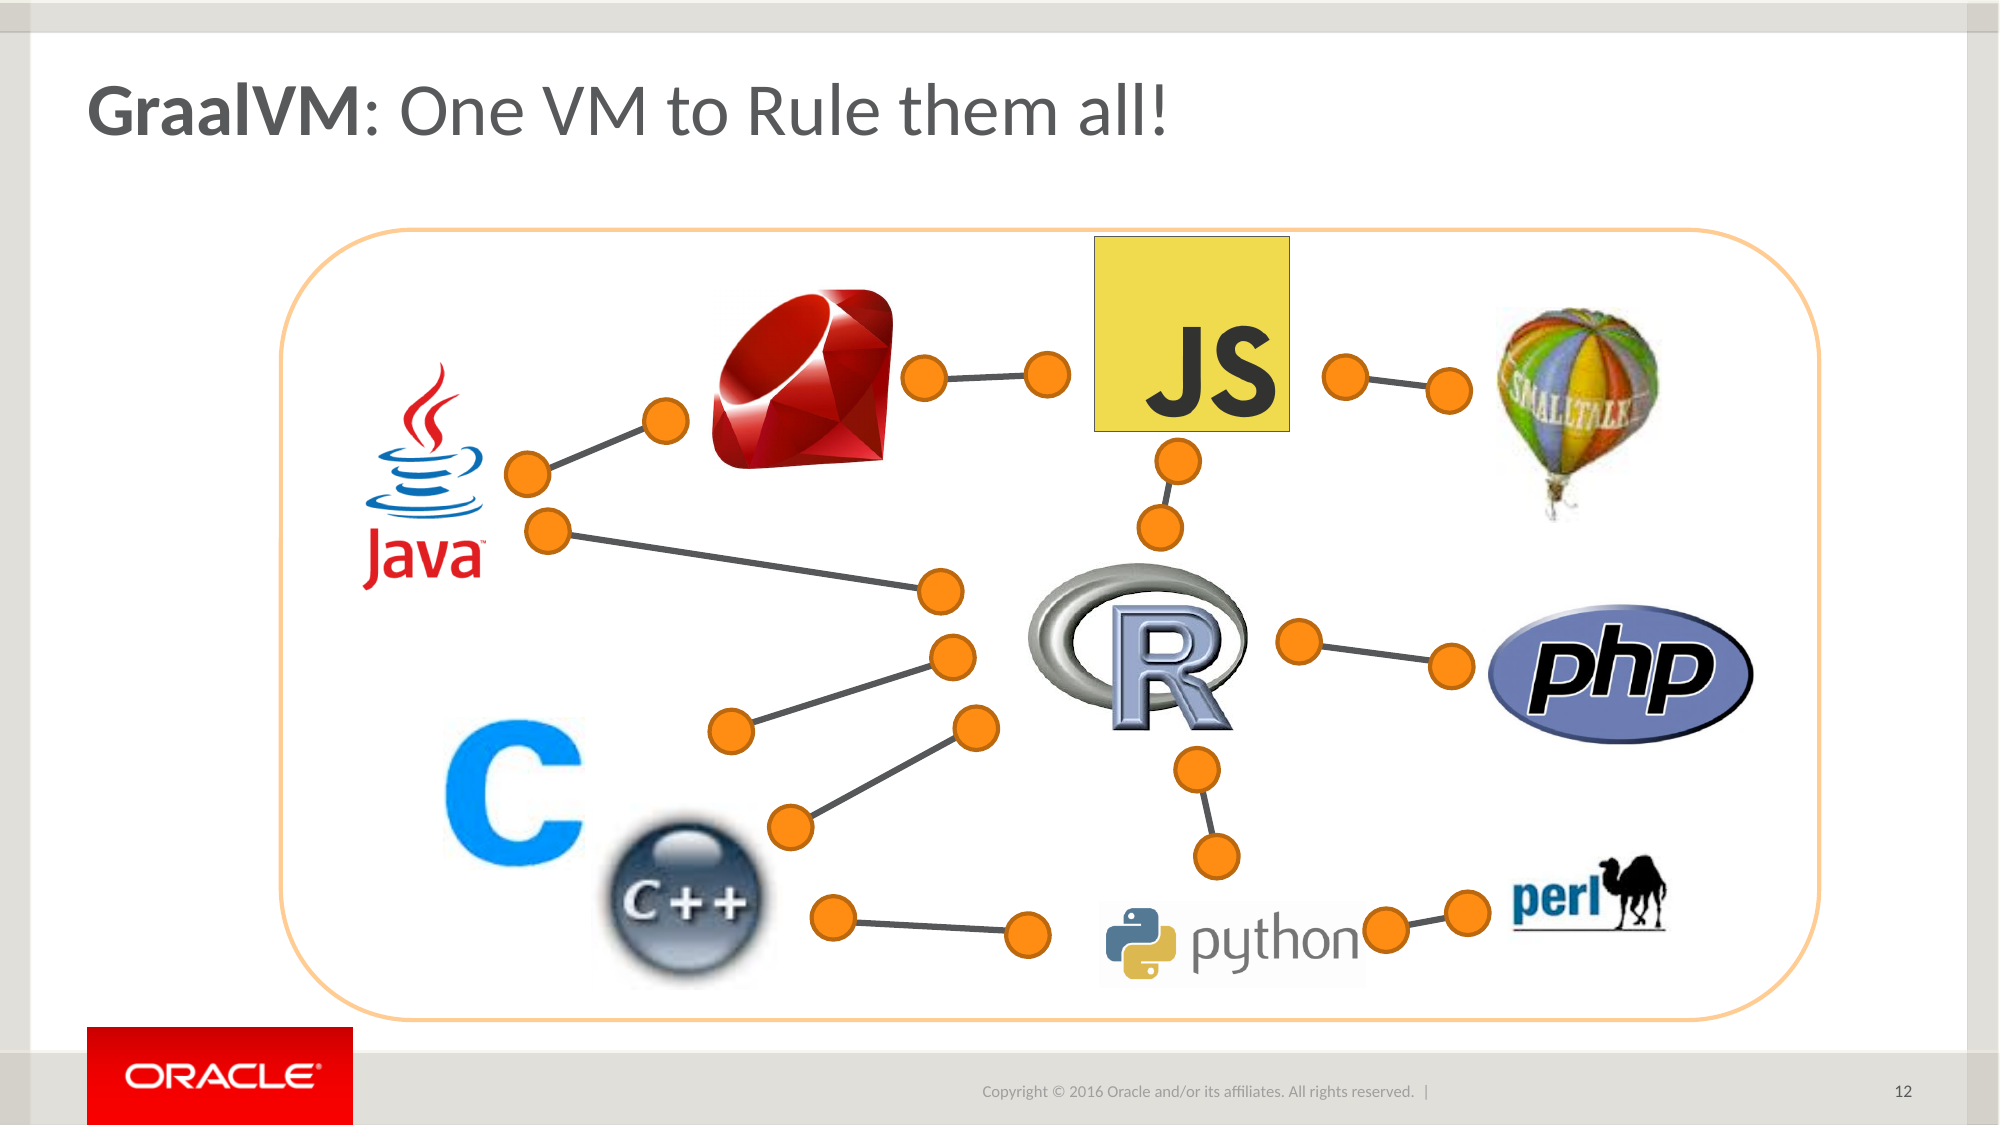

# GraalVM: One VM to Rule them all!